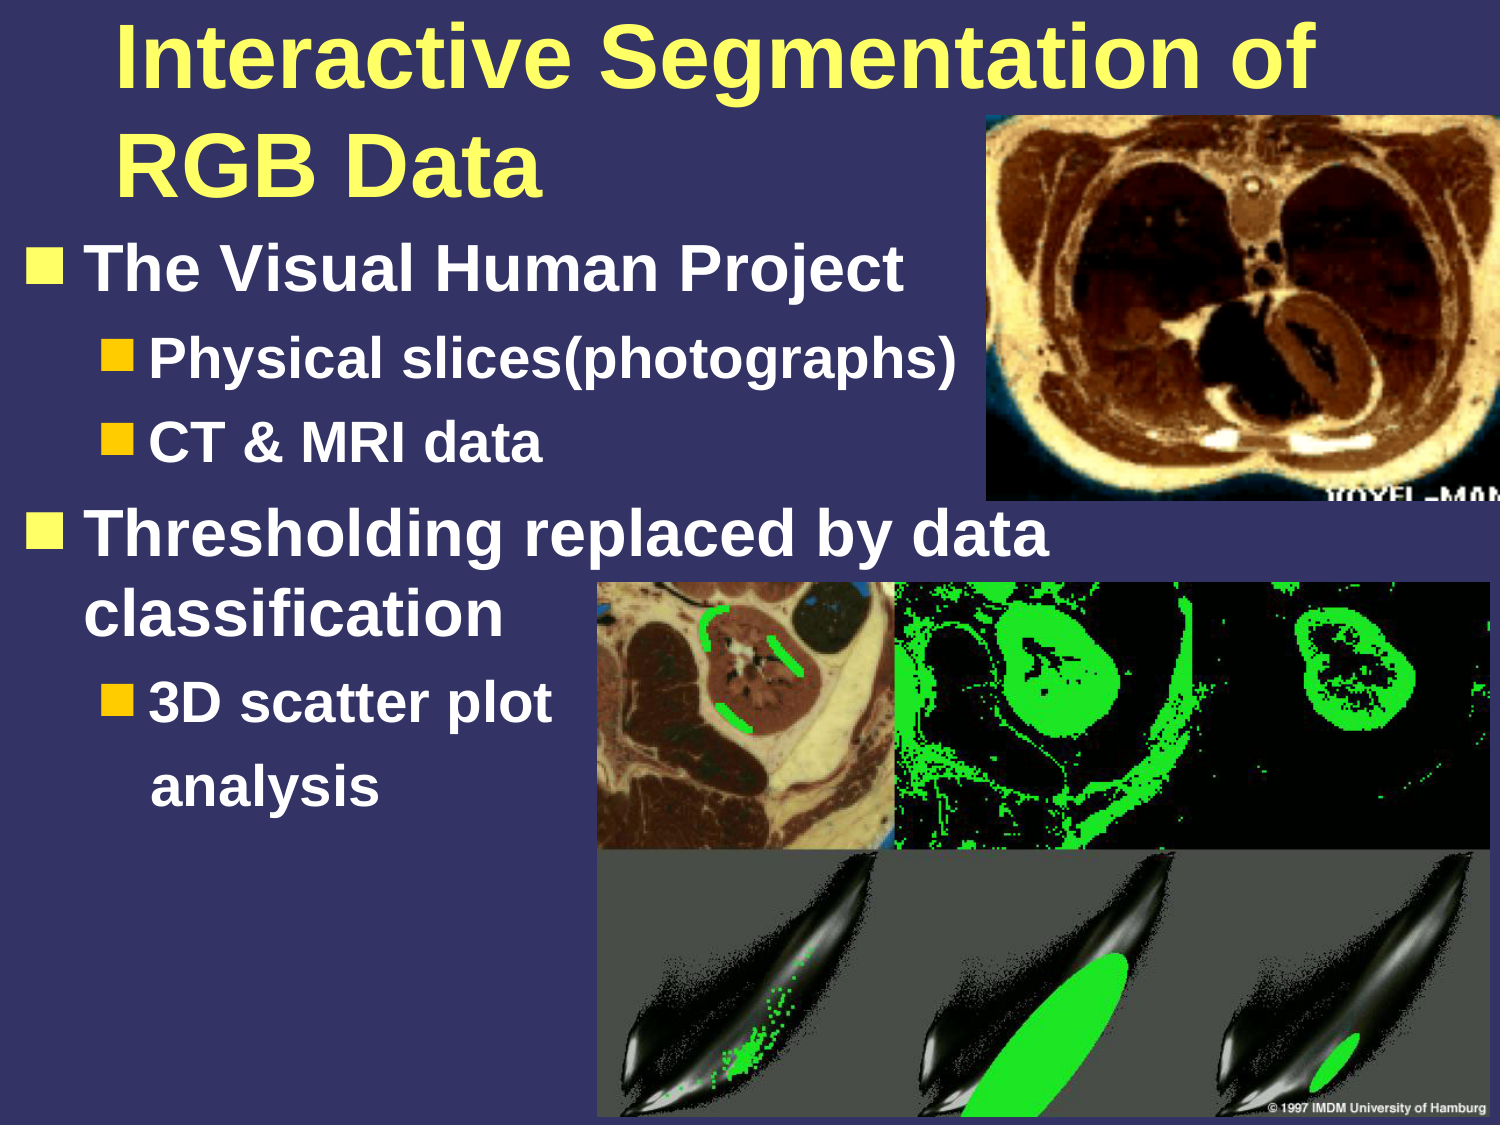

# Interactive Segmentation of RGB Data
The Visual Human Project
Physical slices(photographs)
CT & MRI data
Thresholding replaced by data classification
3D scatter plot
 analysis